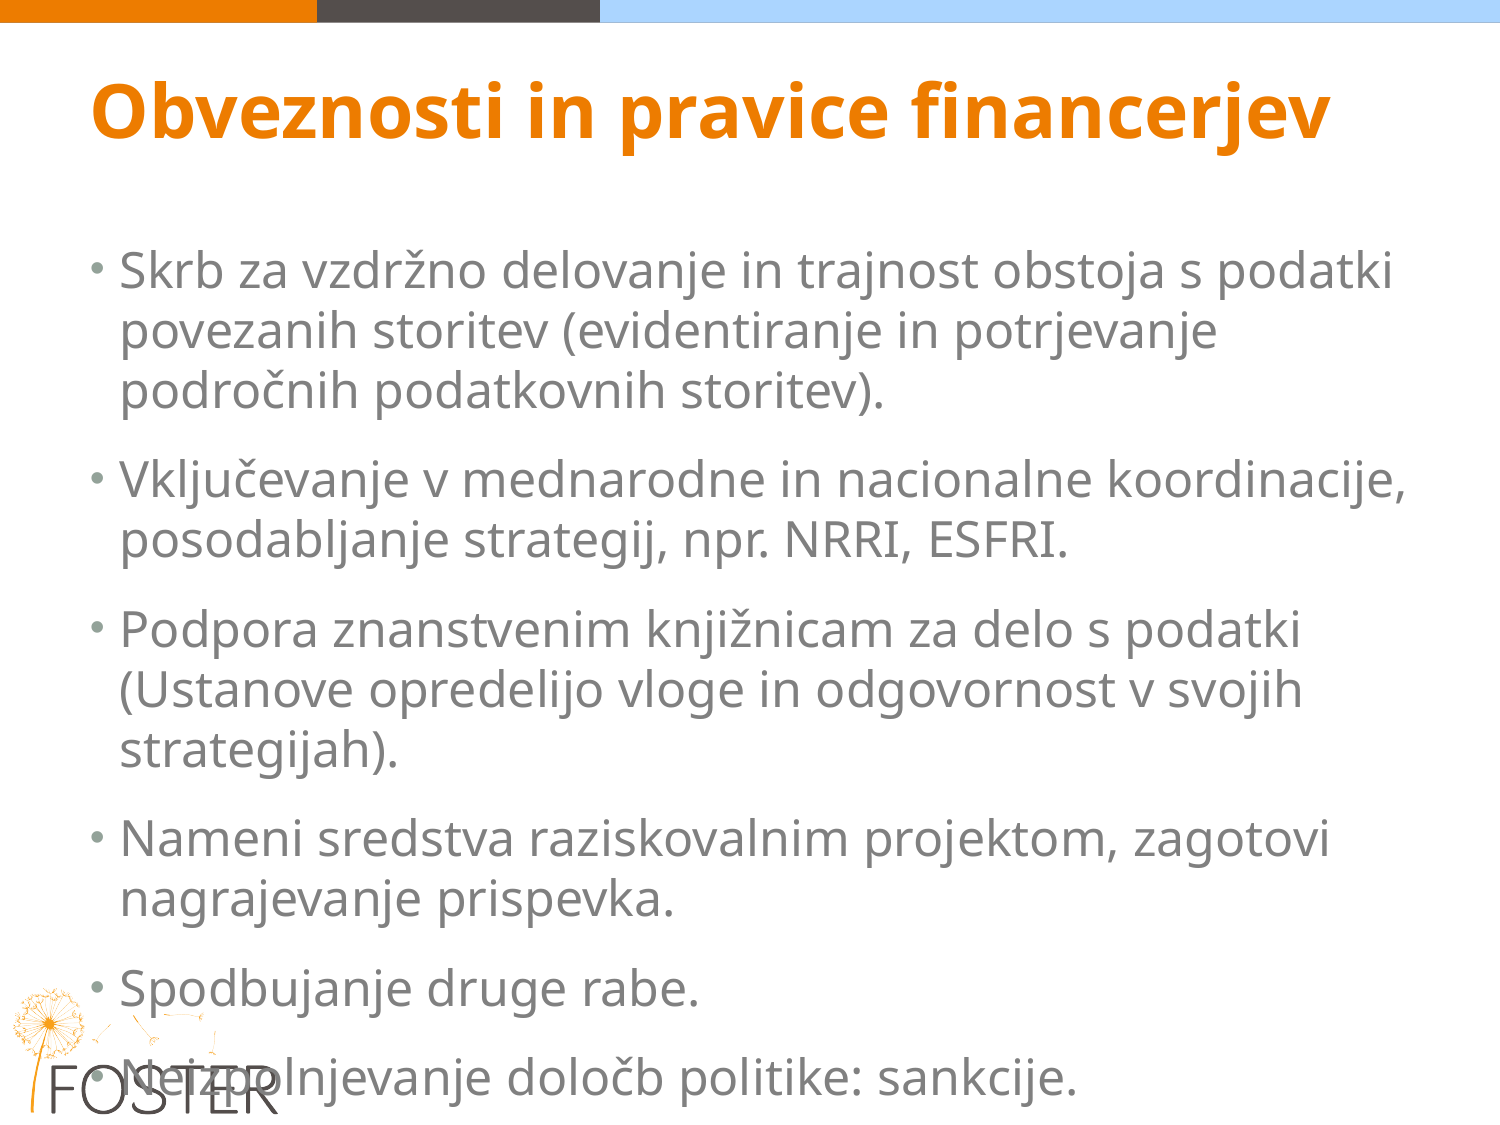

# Obveznosti in pravice financerjev
Skrb za vzdržno delovanje in trajnost obstoja s podatki povezanih storitev (evidentiranje in potrjevanje področnih podatkovnih storitev).
Vključevanje v mednarodne in nacionalne koordinacije, posodabljanje strategij, npr. NRRI, ESFRI.
Podpora znanstvenim knjižnicam za delo s podatki (Ustanove opredelijo vloge in odgovornost v svojih strategijah).
Nameni sredstva raziskovalnim projektom, zagotovi nagrajevanje prispevka.
Spodbujanje druge rabe.
Neizpolnjevanje določb politike: sankcije.